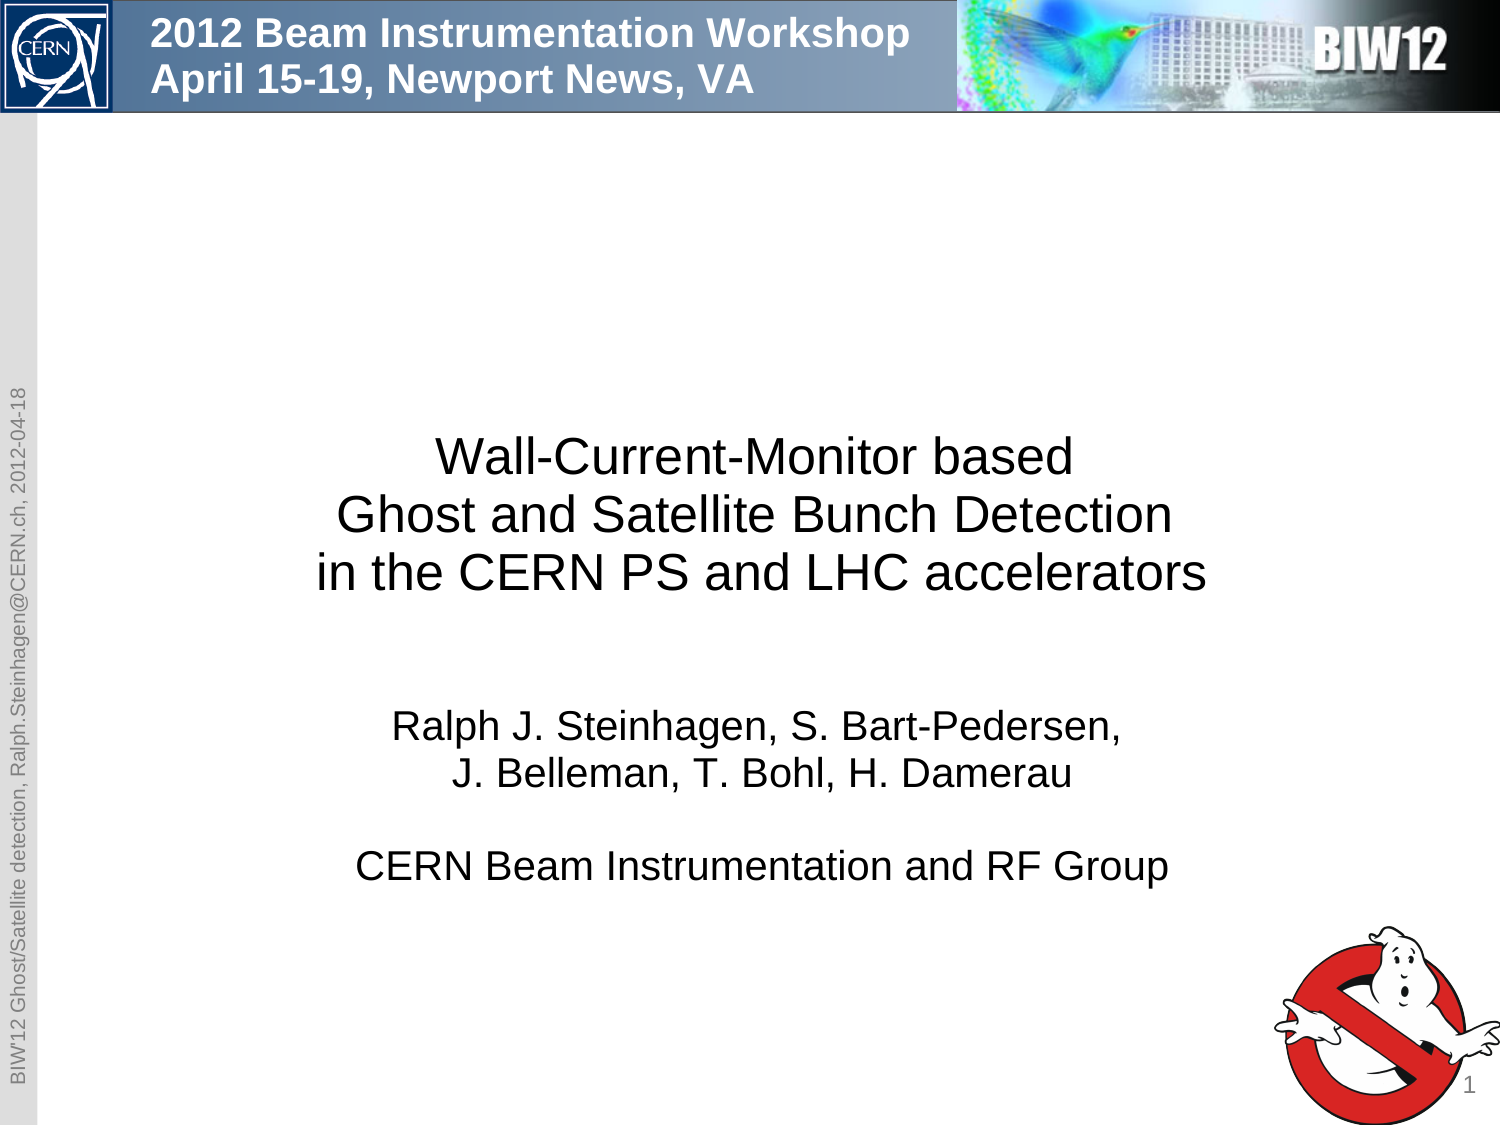

# 2012 Beam Instrumentation Workshop April 15-19, Newport News, VA
Wall-Current-Monitor based
Ghost and Satellite Bunch Detection
in the CERN PS and LHC accelerators
Ralph J. Steinhagen, S. Bart-Pedersen,
J. Belleman, T. Bohl, H. Damerau
CERN Beam Instrumentation and RF Group